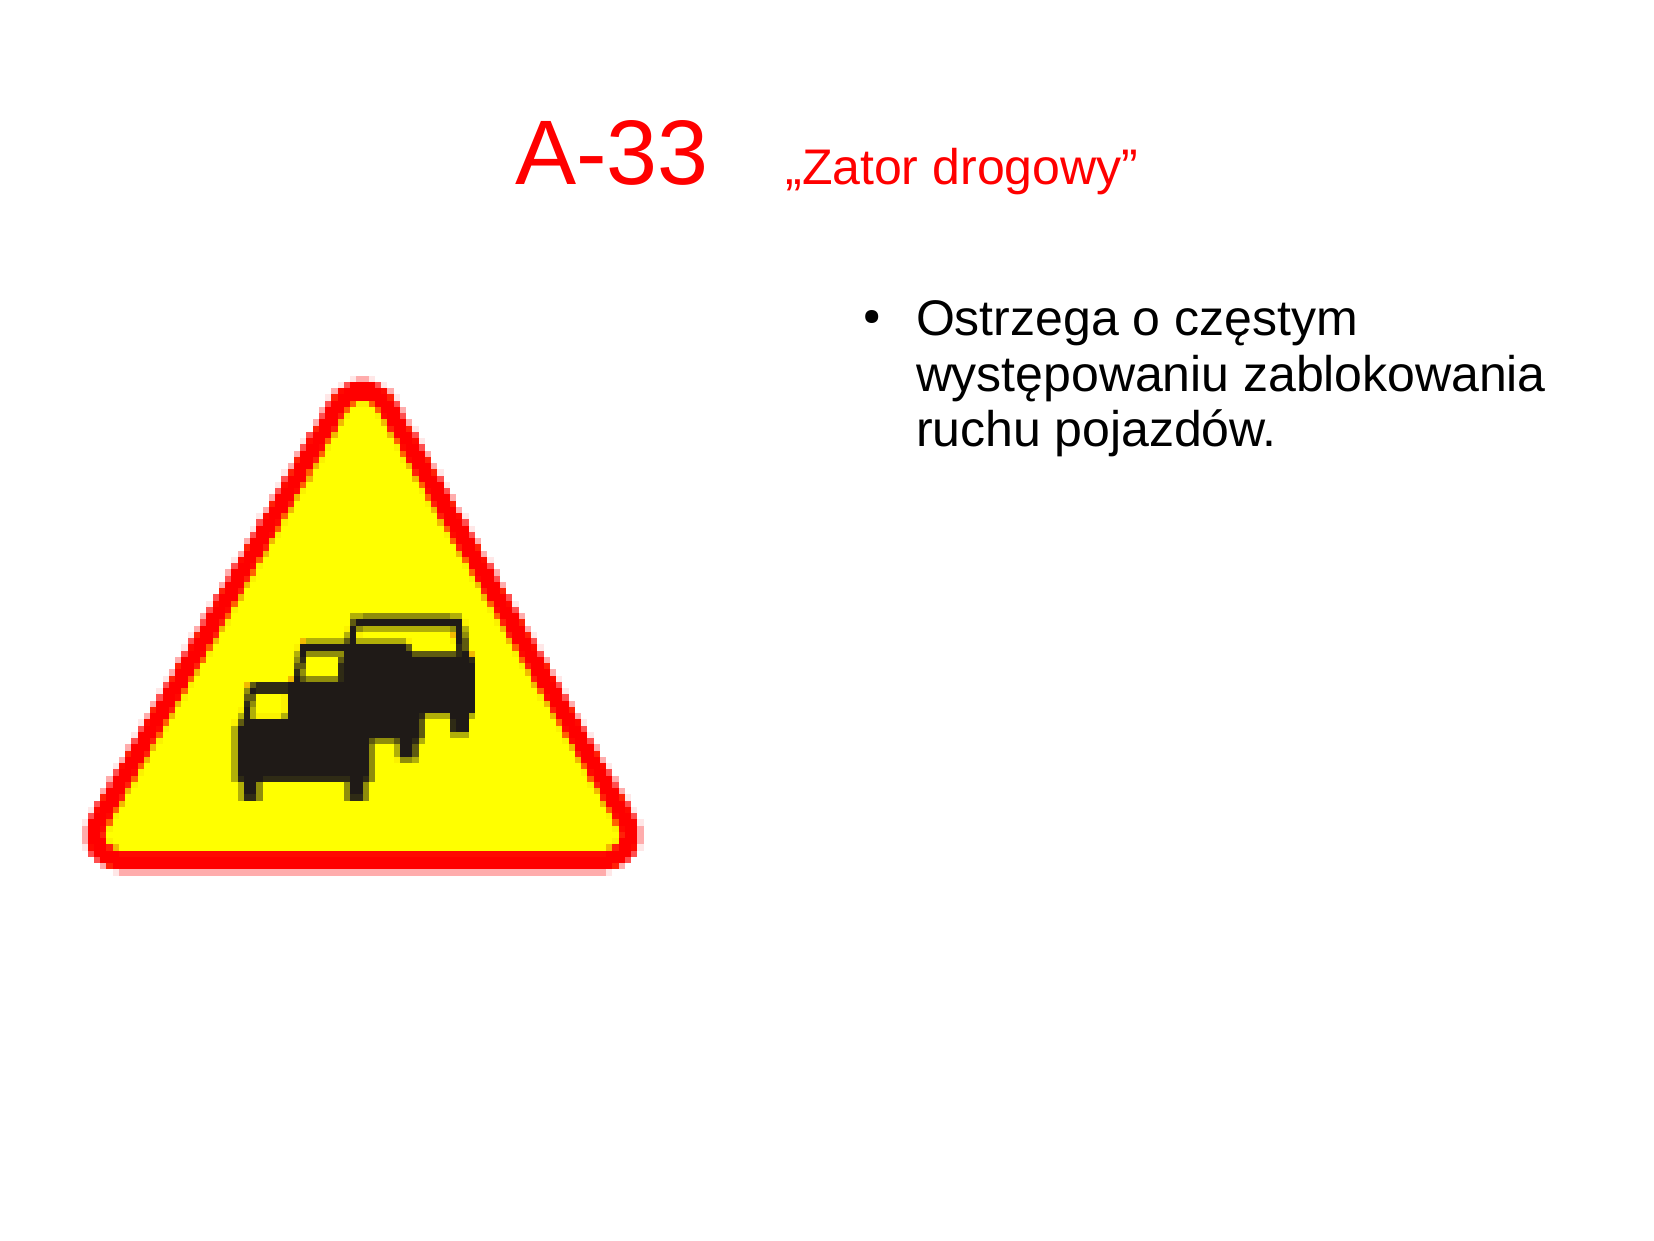

# A-33 „Zator drogowy”
Ostrzega o częstym występowaniu zablokowania ruchu pojazdów.